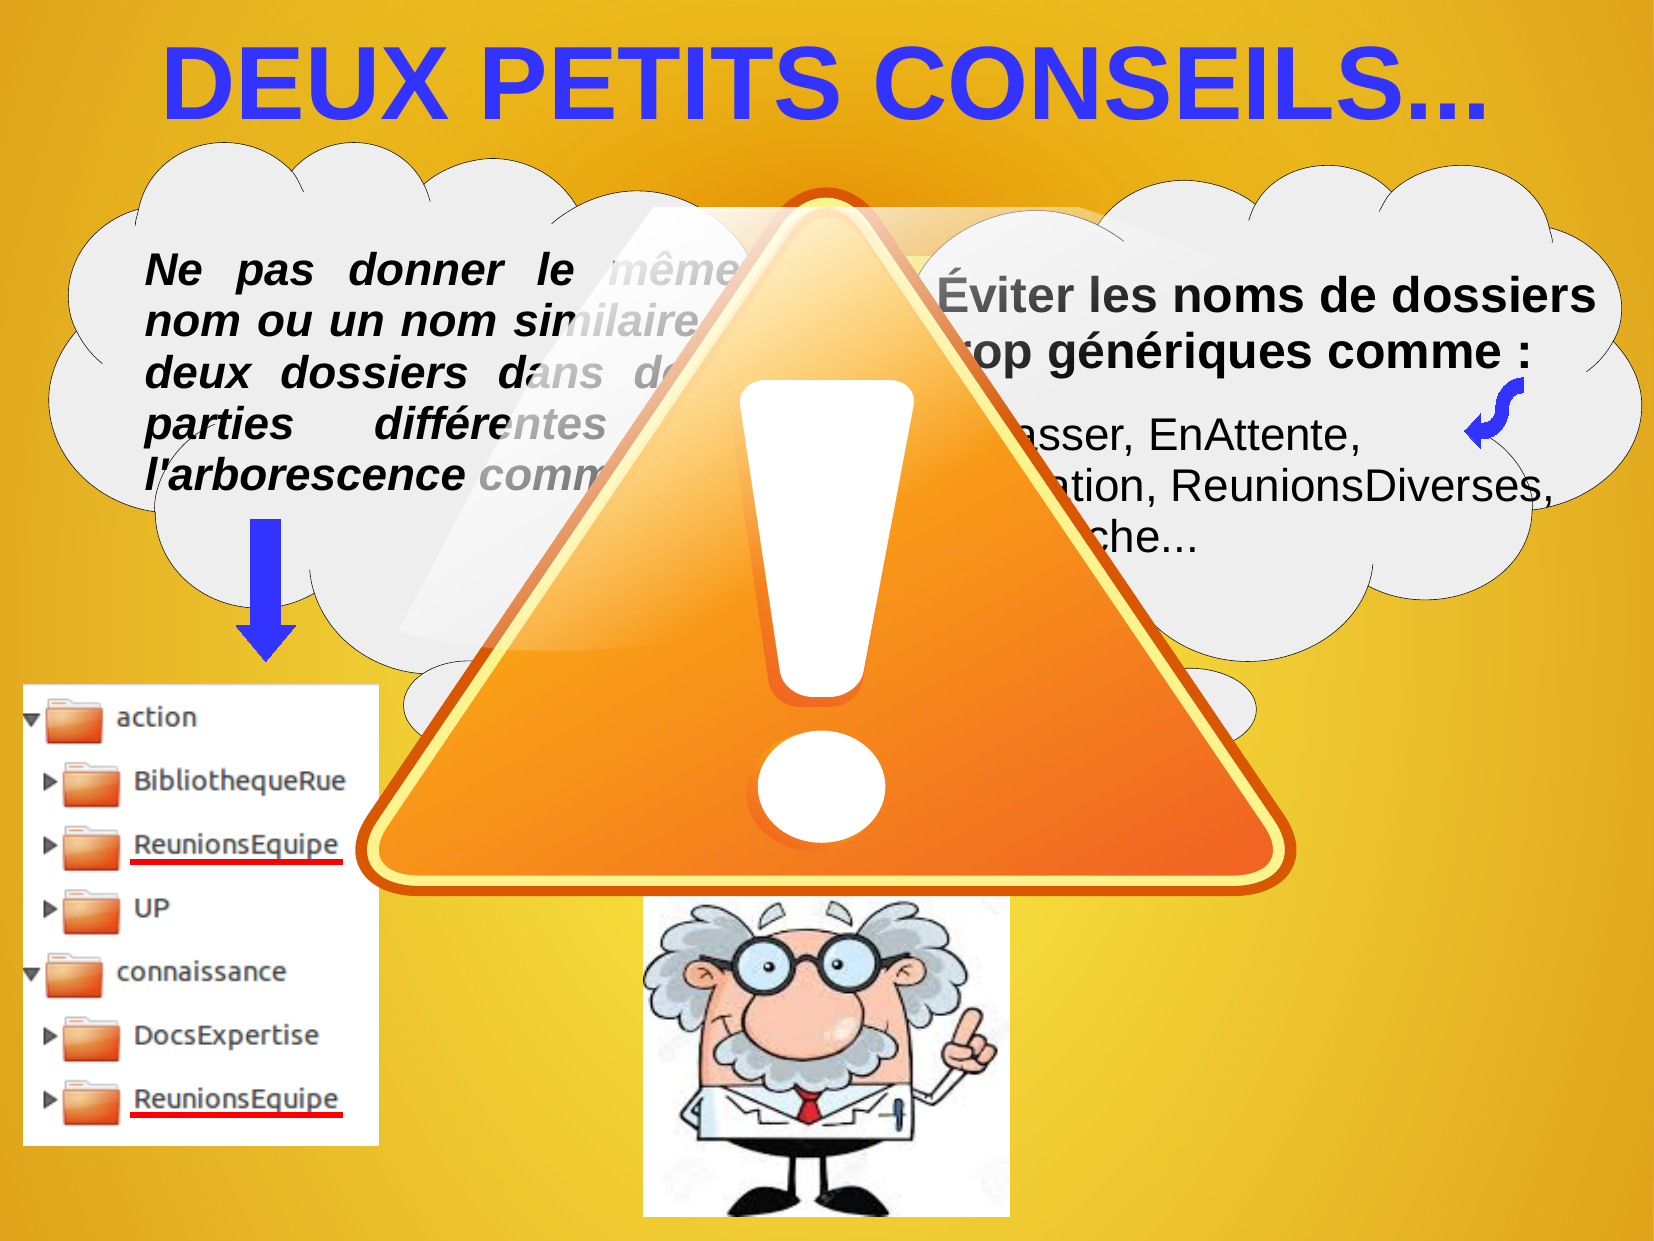

DEUX PETITS CONSEILS...
Ne pas donner le même nom ou un nom similaire à deux dossiers dans deux parties différentes de l'arborescence comme :
Éviter les noms de dossiers trop génériques comme :
AClasser, EnAttente, Formation, ReunionsDiverses, Recherche...